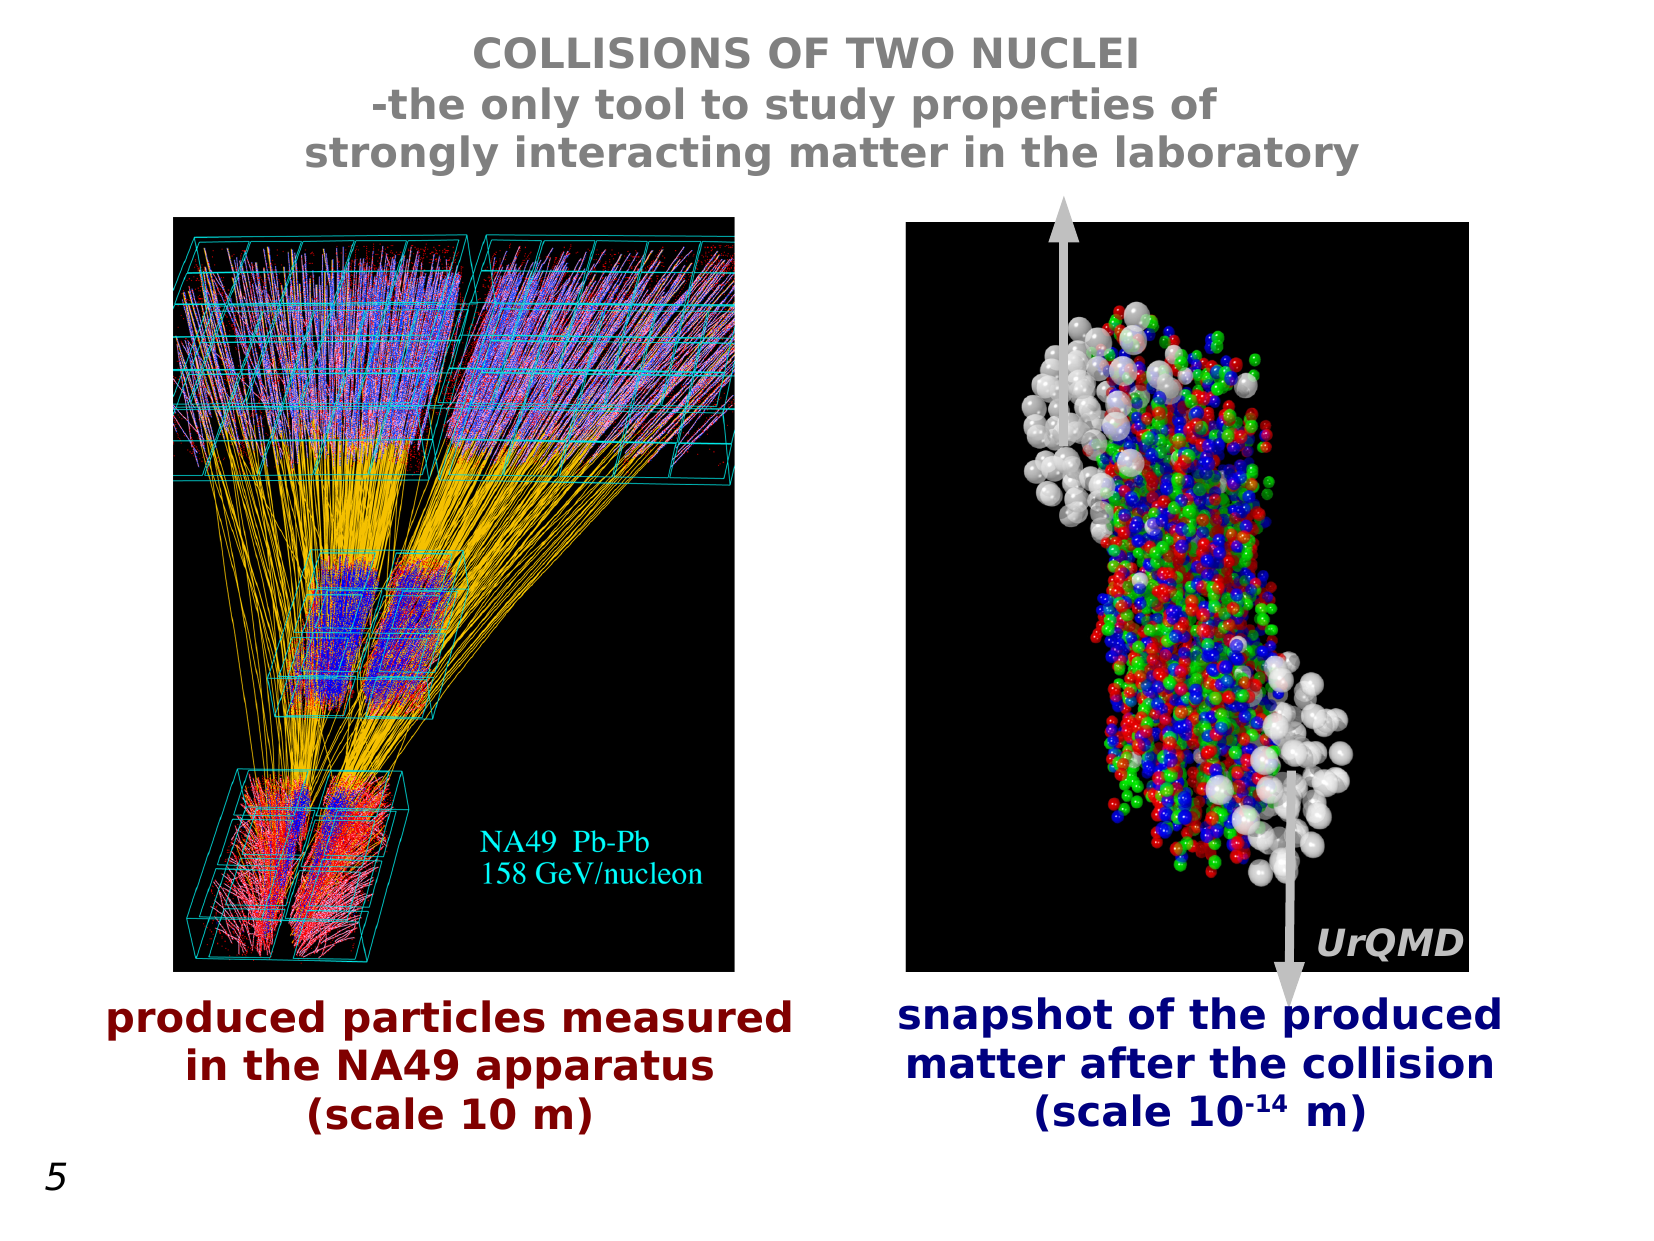

COLLISIONS OF TWO NUCLEI
 -the only tool to study properties of
 strongly interacting matter in the laboratory
UrQMD
snapshot of the produced
matter after the collision
(scale 10-14 m)
produced particles measured
in the NA49 apparatus
(scale 10 m)